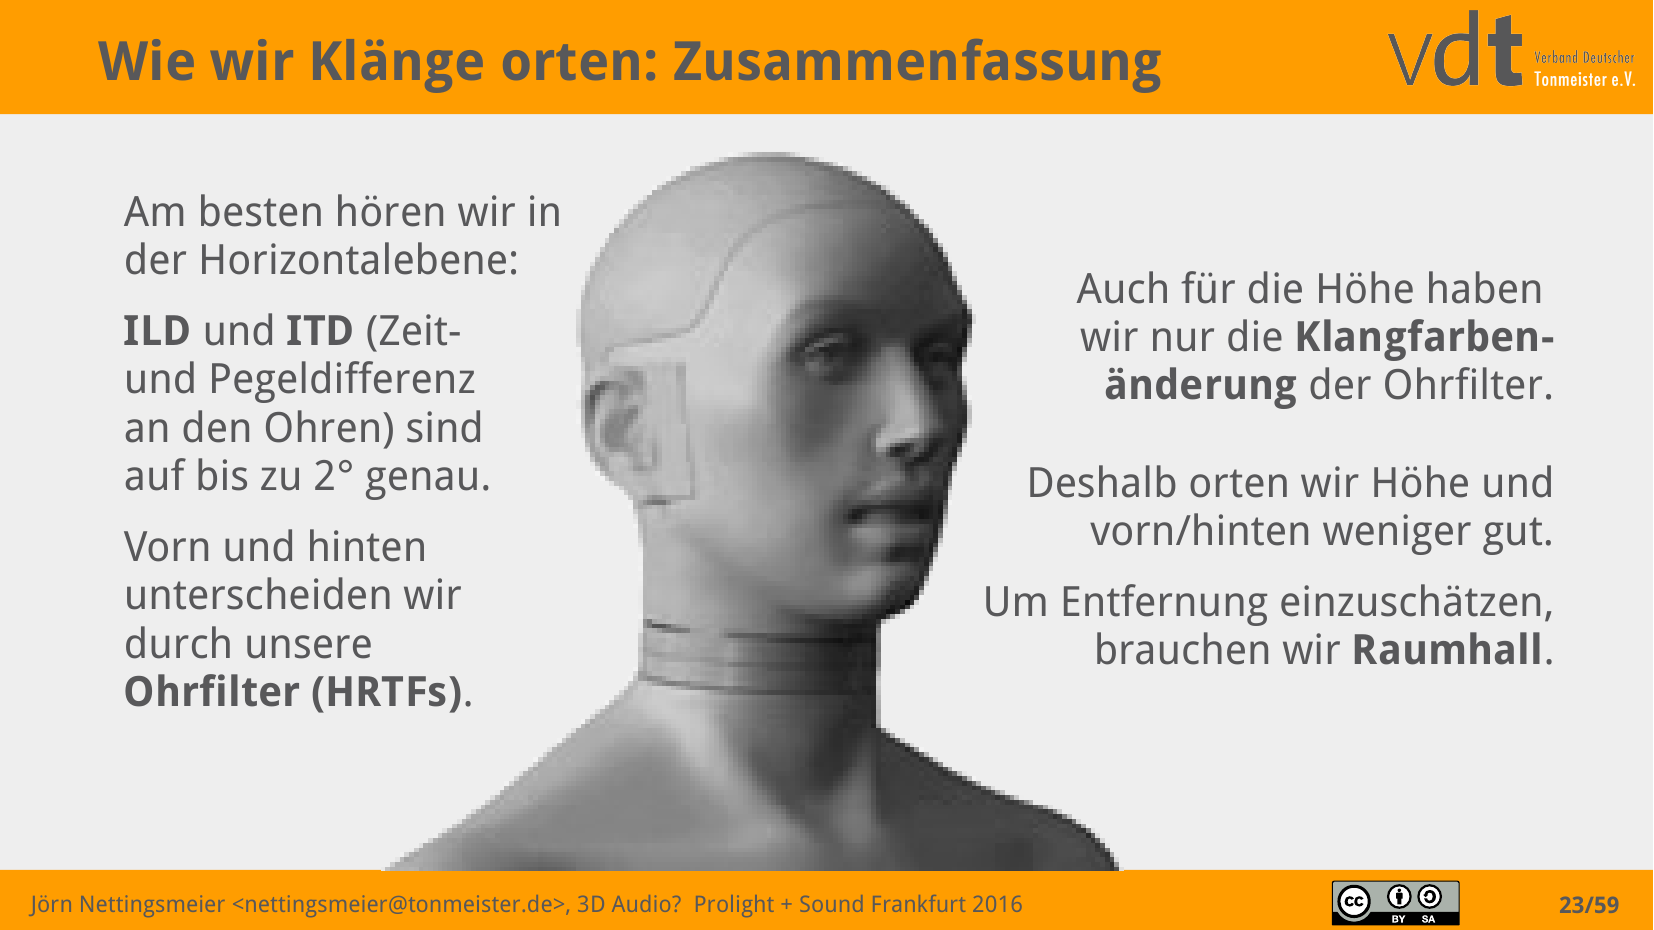

# Wie wir Klänge orten: Zusammenfassung
Am besten hören wir in
der Horizontalebene:
ILD und ITD (Zeit-
und Pegeldifferenz
an den Ohren) sind
auf bis zu 2° genau.
Vorn und hinten
unterscheiden wir
durch unsere
Ohrfilter (HRTFs).
Auch für die Höhe haben
wir nur die Klangfarben-
änderung der Ohrfilter.
Deshalb orten wir Höhe und vorn/hinten weniger gut.
Um Entfernung einzuschätzen,
brauchen wir Raumhall.